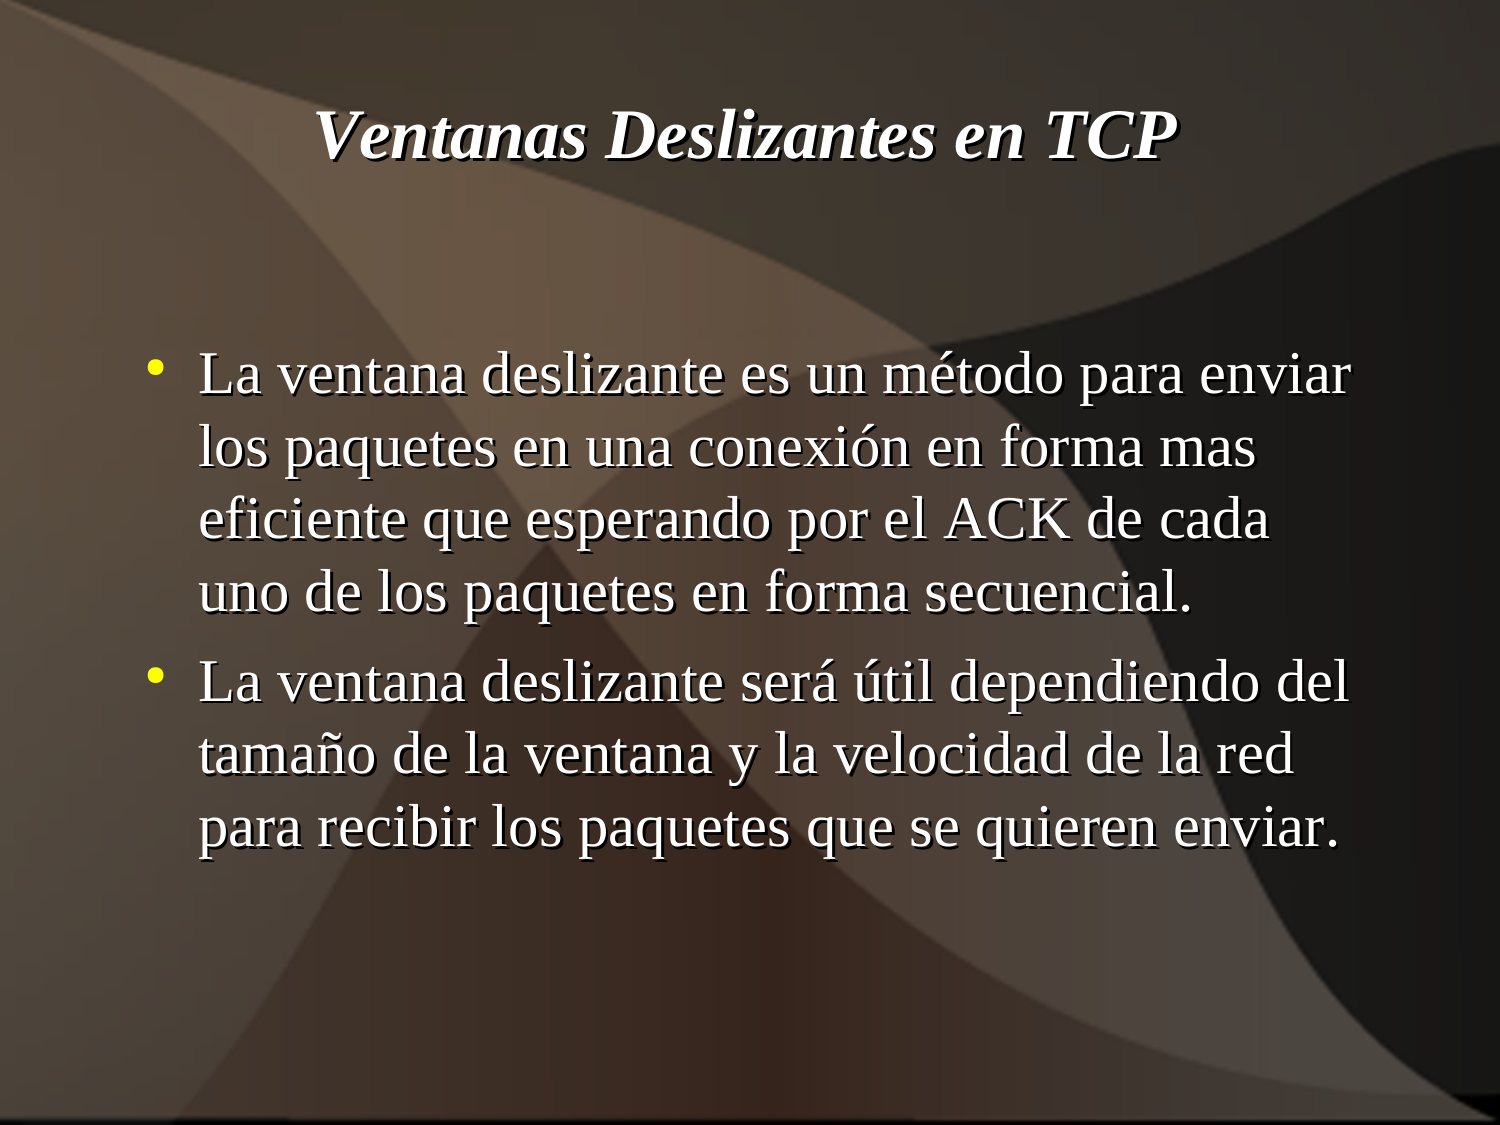

Ventanas Deslizantes en TCP
# La ventana deslizante es un método para enviar los paquetes en una conexión en forma mas eficiente que esperando por el ACK de cada uno de los paquetes en forma secuencial.
La ventana deslizante será útil dependiendo del tamaño de la ventana y la velocidad de la red para recibir los paquetes que se quieren enviar.